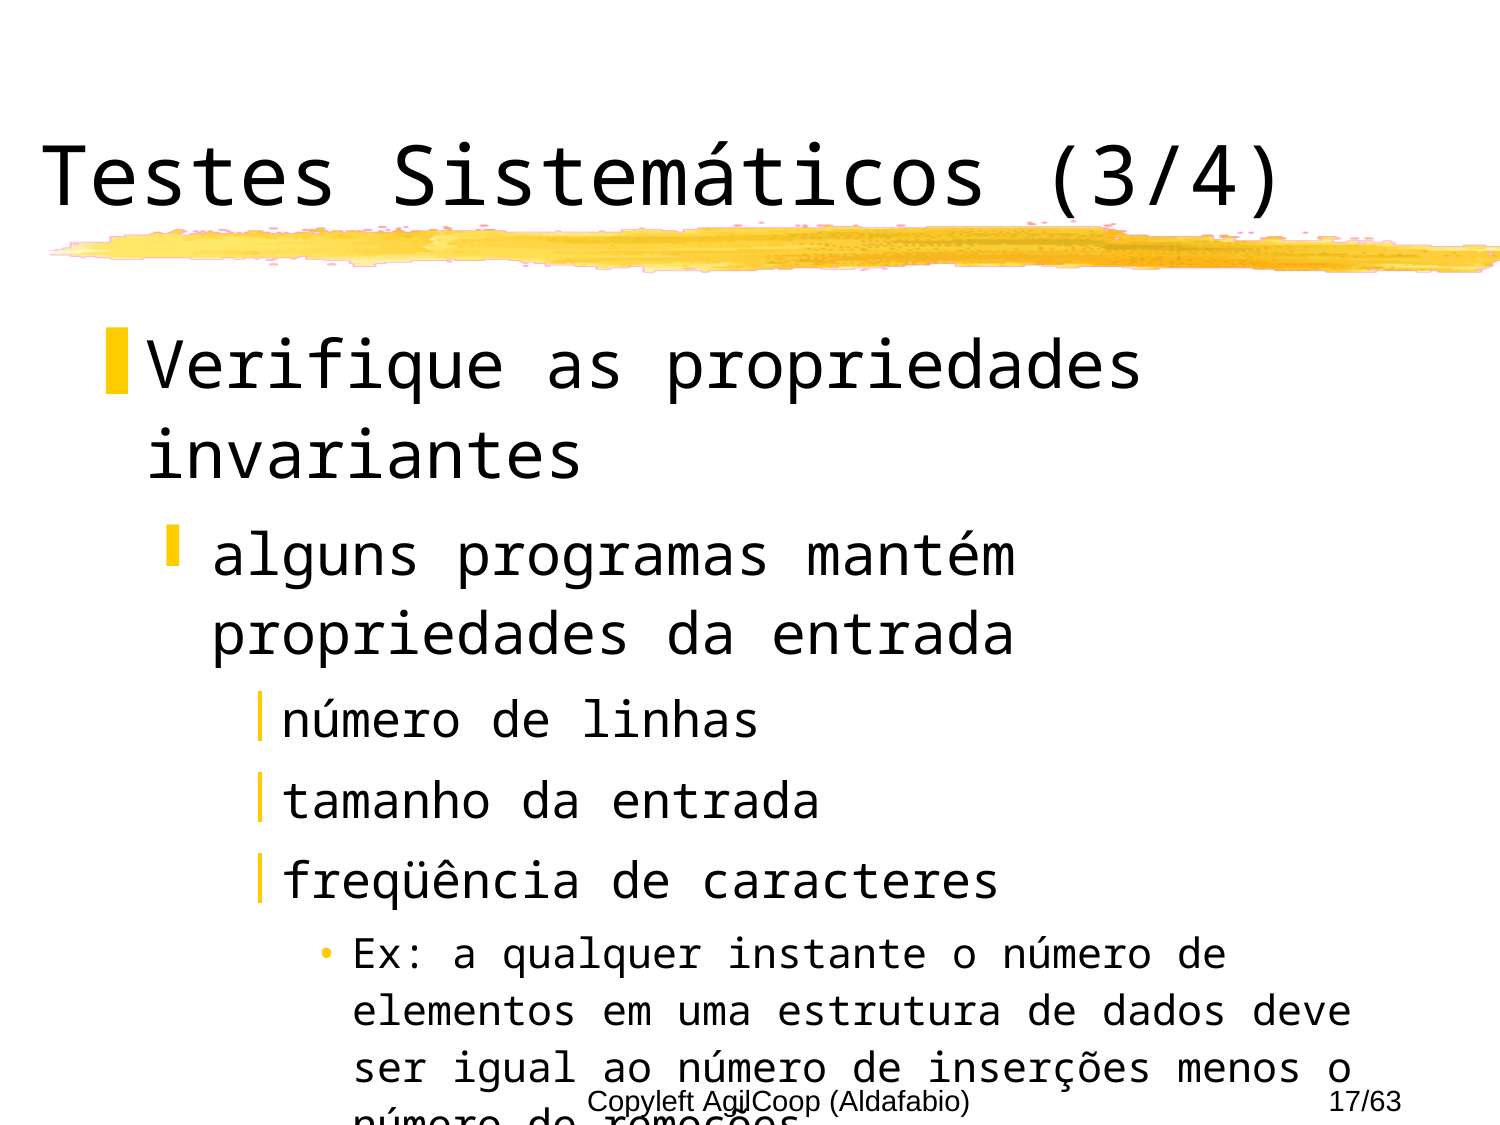

# Testes Sistemáticos (3/4)
Verifique as propriedades invariantes
alguns programas mantém propriedades da entrada
número de linhas
tamanho da entrada
freqüência de caracteres
Ex: a qualquer instante o número de elementos em uma estrutura de dados deve ser igual ao número de inserções menos o número de remoções.
17